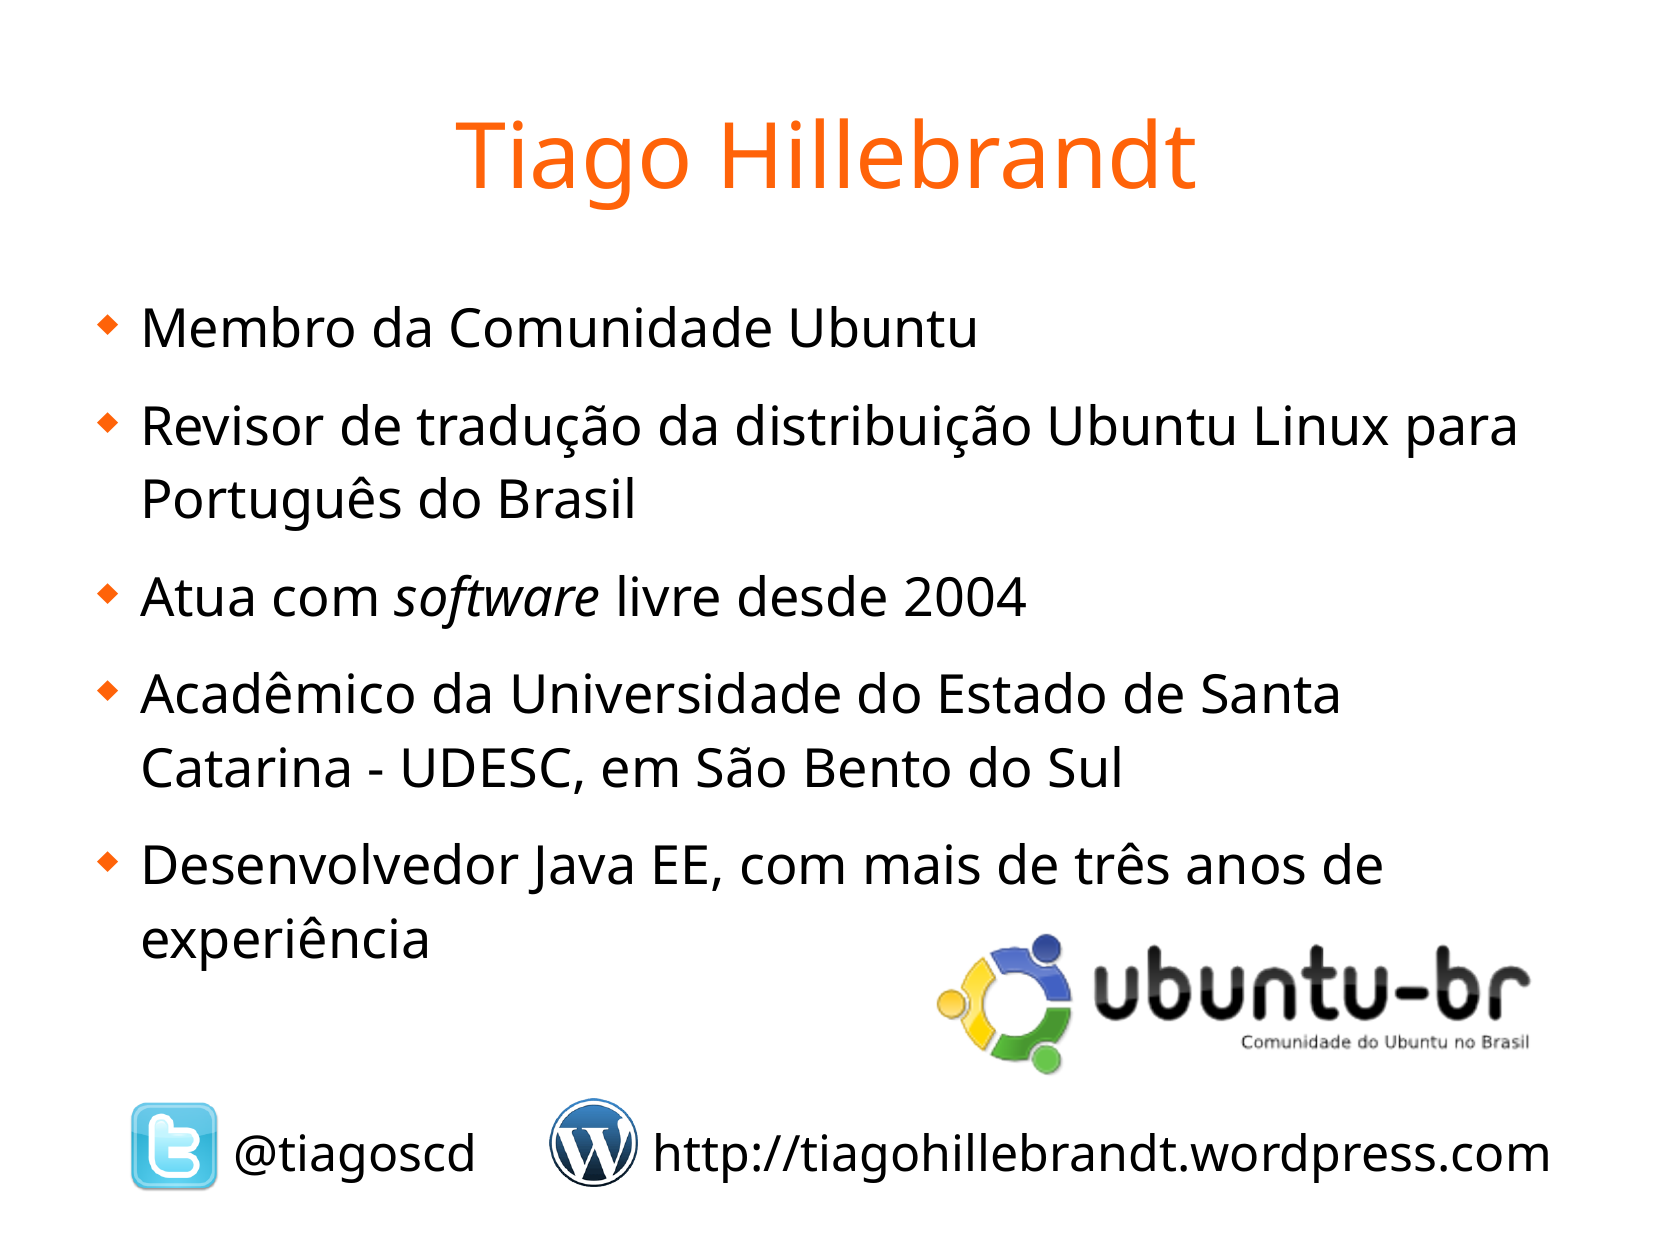

# Tiago Hillebrandt
Membro da Comunidade Ubuntu
Revisor de tradução da distribuição Ubuntu Linux para Português do Brasil
Atua com software livre desde 2004
Acadêmico da Universidade do Estado de Santa Catarina - UDESC, em São Bento do Sul
Desenvolvedor Java EE, com mais de três anos de experiência
@tiagoscd
http://tiagohillebrandt.wordpress.com